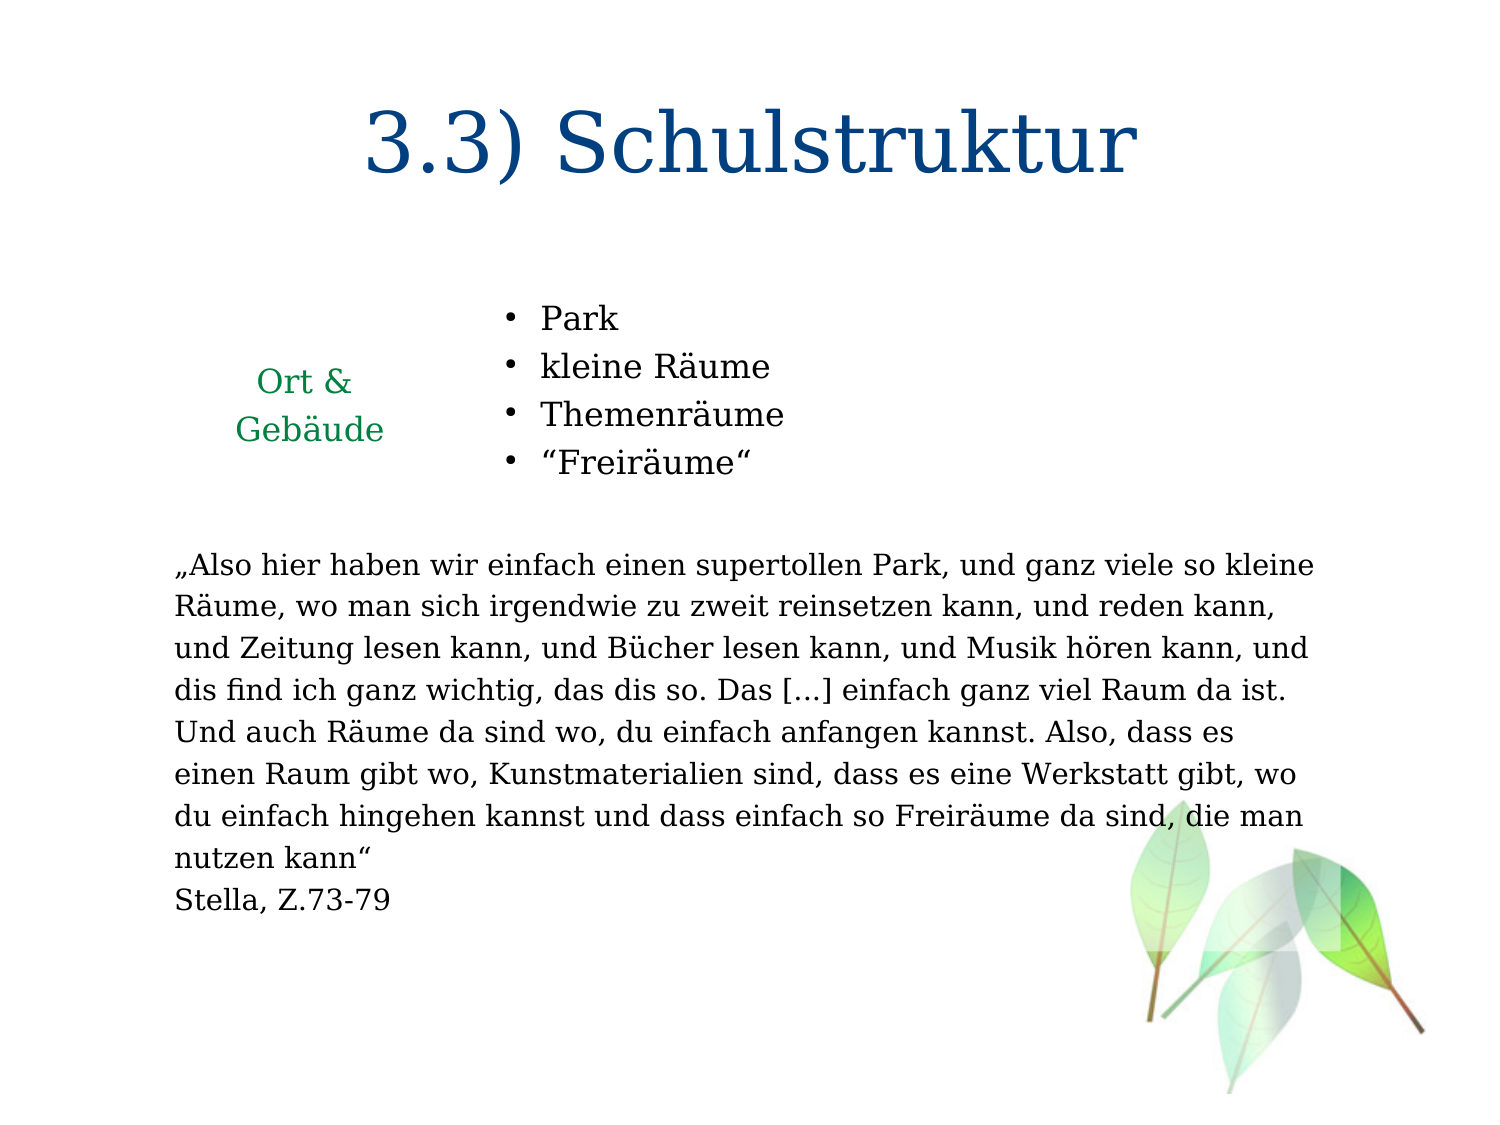

# 3.3) Schulstruktur
Park
kleine Räume
Themenräume
“Freiräume“
Ort &
Gebäude
„Also hier haben wir einfach einen supertollen Park, und ganz viele so kleine Räume, wo man sich irgendwie zu zweit reinsetzen kann, und reden kann, und Zeitung lesen kann, und Bücher lesen kann, und Musik hören kann, und dis find ich ganz wichtig, das dis so. Das [...] einfach ganz viel Raum da ist. Und auch Räume da sind wo, du einfach anfangen kannst. Also, dass es einen Raum gibt wo, Kunstmaterialien sind, dass es eine Werkstatt gibt, wo du einfach hingehen kannst und dass einfach so Freiräume da sind, die man nutzen kann“
Stella, Z.73-79